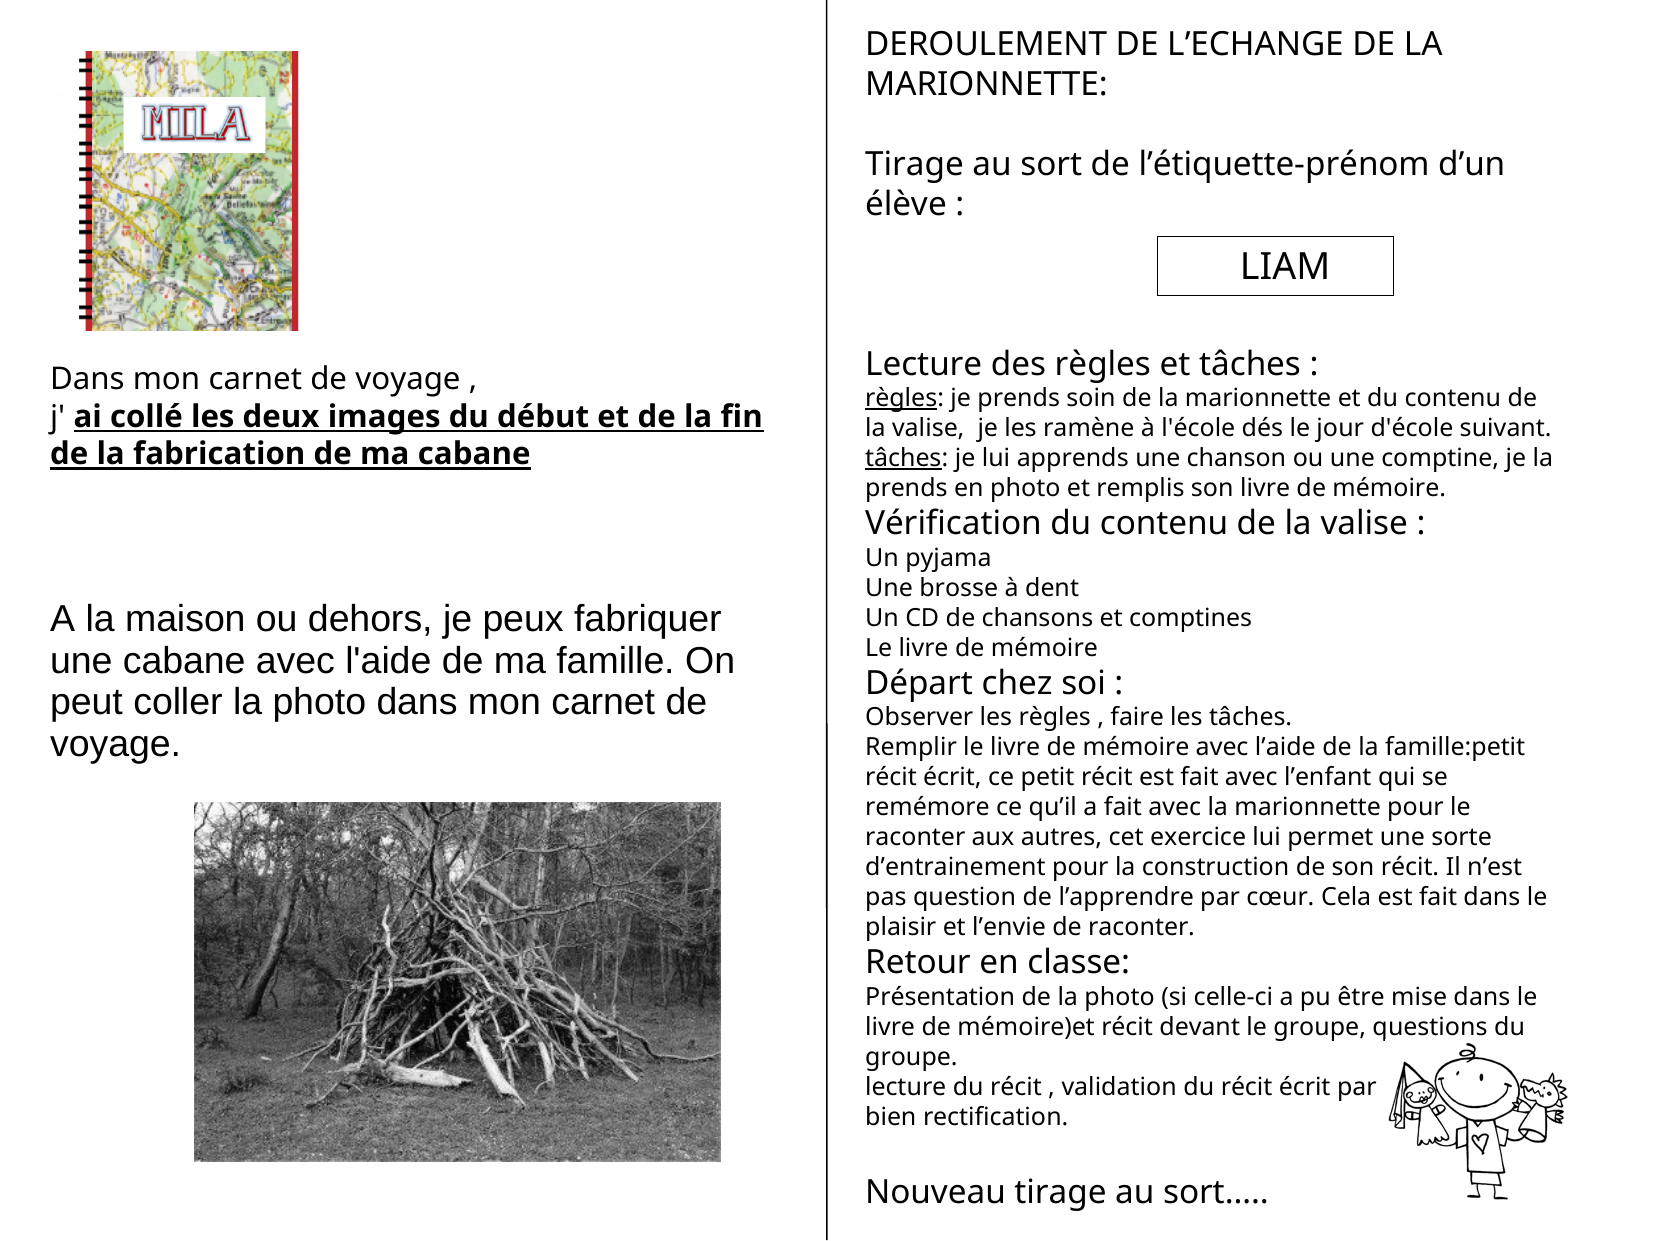

DEROULEMENT DE L’ECHANGE DE LA MARIONNETTE:
Tirage au sort de l’étiquette-prénom d’un élève :
Lecture des règles et tâches :
règles: je prends soin de la marionnette et du contenu de la valise, je les ramène à l'école dés le jour d'école suivant.
tâches: je lui apprends une chanson ou une comptine, je la prends en photo et remplis son livre de mémoire.
Vérification du contenu de la valise :
Un pyjama
Une brosse à dent
Un CD de chansons et comptines
Le livre de mémoire
Départ chez soi :
Observer les règles , faire les tâches.
Remplir le livre de mémoire avec l’aide de la famille:petit récit écrit, ce petit récit est fait avec l’enfant qui se remémore ce qu’il a fait avec la marionnette pour le raconter aux autres, cet exercice lui permet une sorte d’entrainement pour la construction de son récit. Il n’est pas question de l’apprendre par cœur. Cela est fait dans le plaisir et l’envie de raconter.
Retour en classe:
Présentation de la photo (si celle-ci a pu être mise dans le livre de mémoire)et récit devant le groupe, questions du groupe.
lecture du récit , validation du récit écrit par l’élève ou bien rectification.
Nouveau tirage au sort…..
 LIAM
Dans mon carnet de voyage ,
j' ai collé les deux images du début et de la fin de la fabrication de ma cabane
A la maison ou dehors, je peux fabriquer une cabane avec l'aide de ma famille. On peut coller la photo dans mon carnet de voyage.